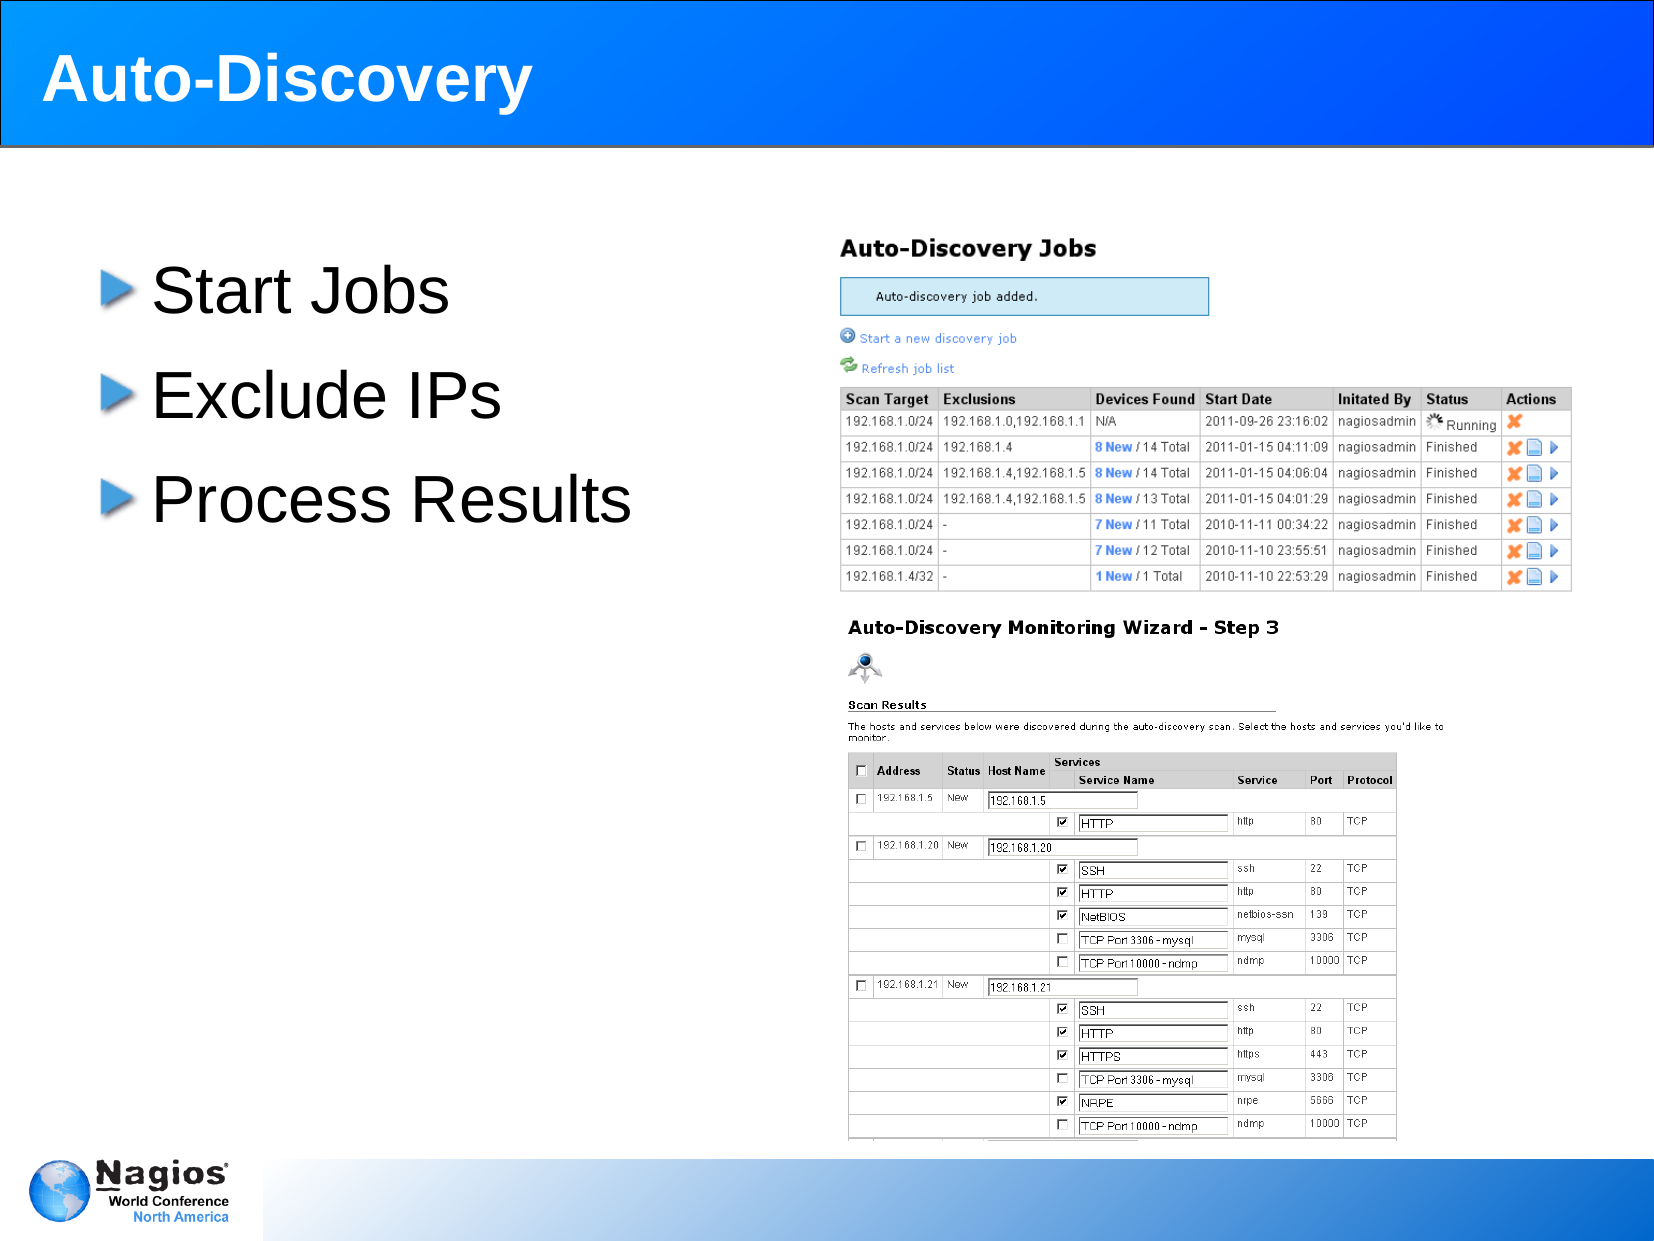

# Auto-Discovery
Start Jobs
Exclude IPs
Process Results